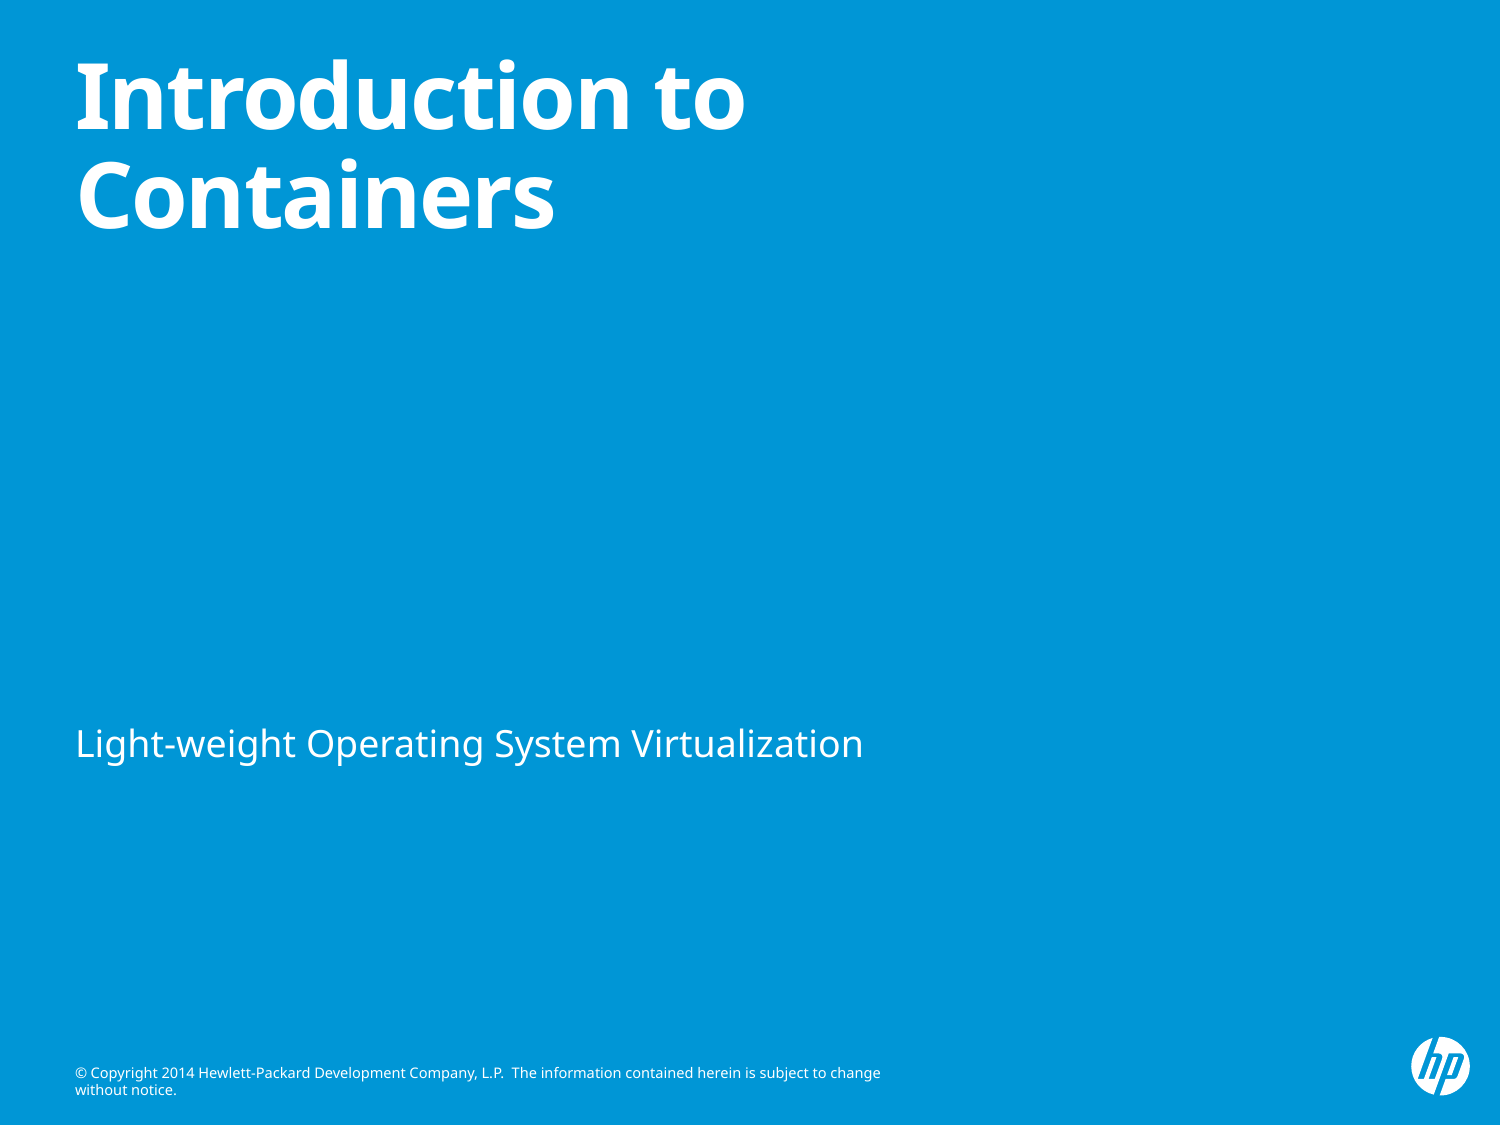

# Introduction to Containers
Light-weight Operating System Virtualization